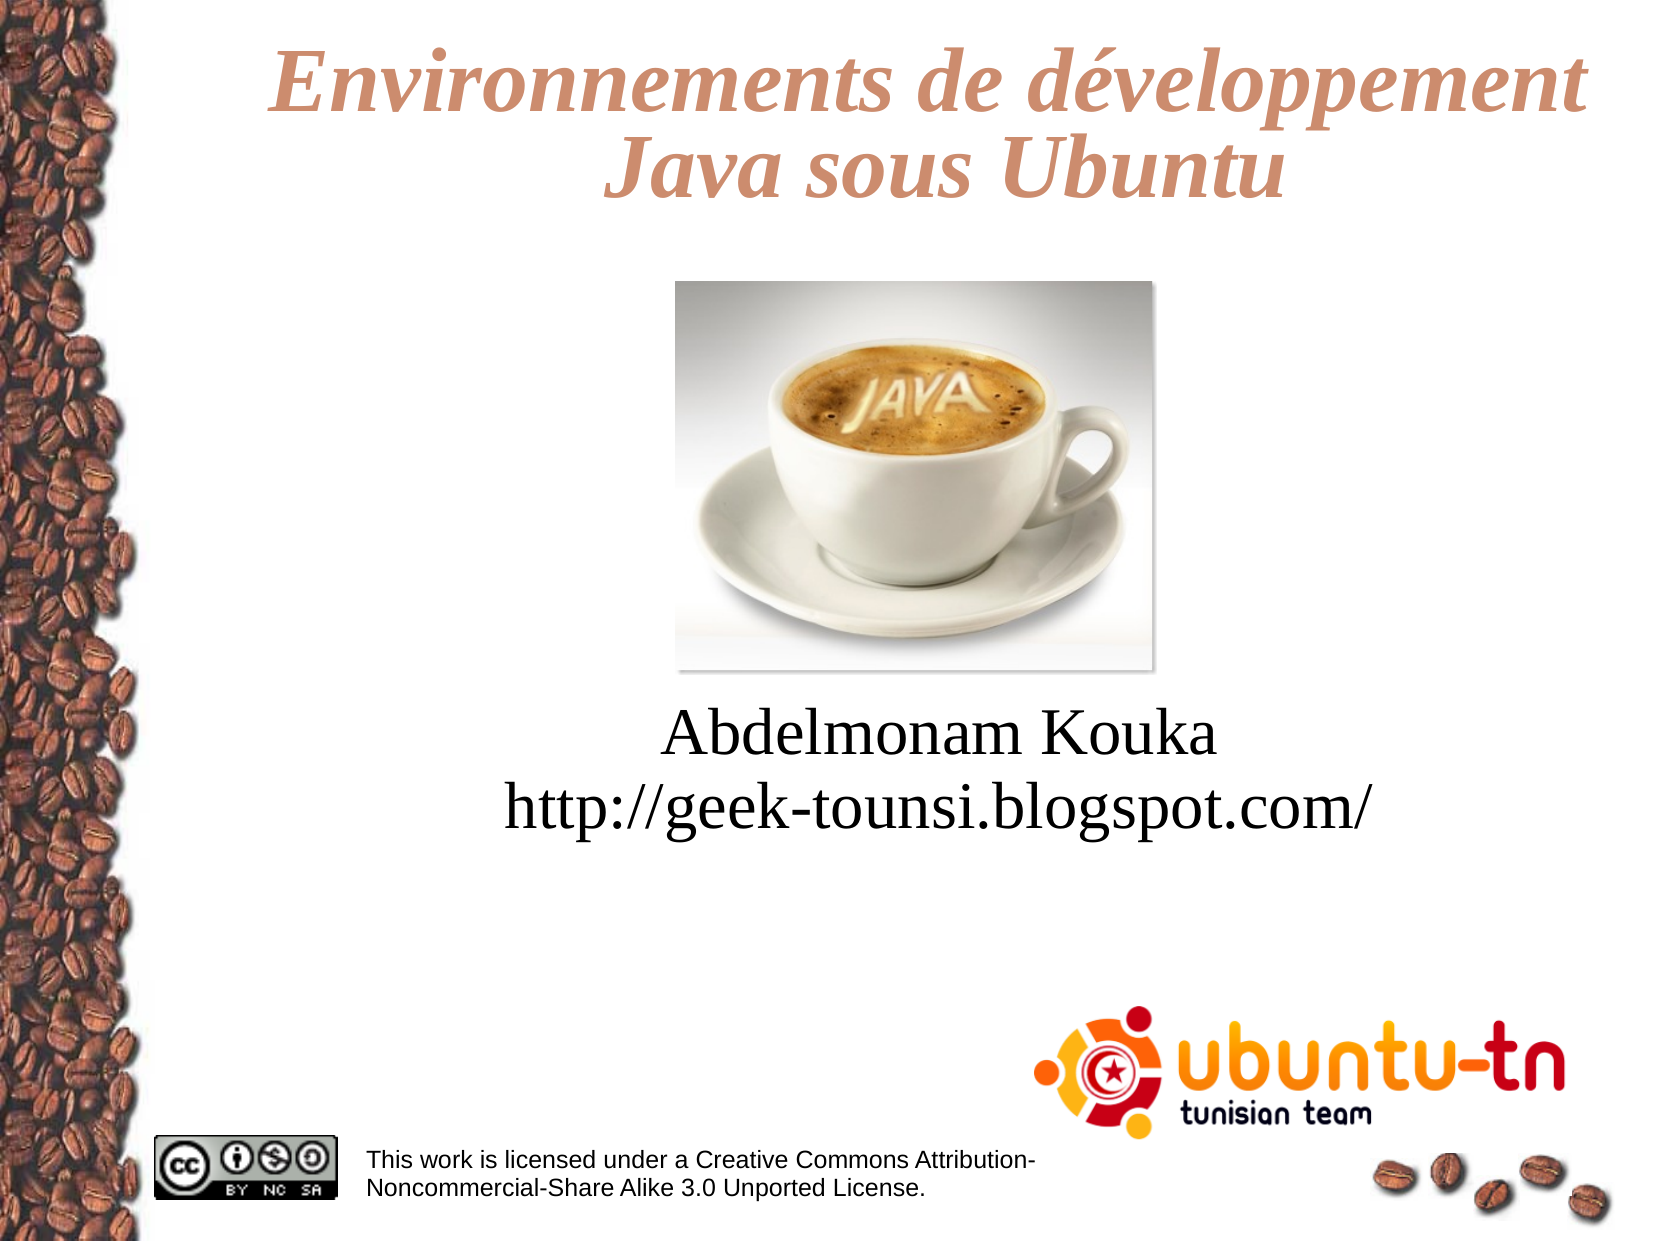

# Environnements de développement Java sous Ubuntu
Abdelmonam Kouka
http://geek-tounsi.blogspot.com/
This work is licensed under a Creative Commons Attribution-Noncommercial-Share Alike 3.0 Unported License.